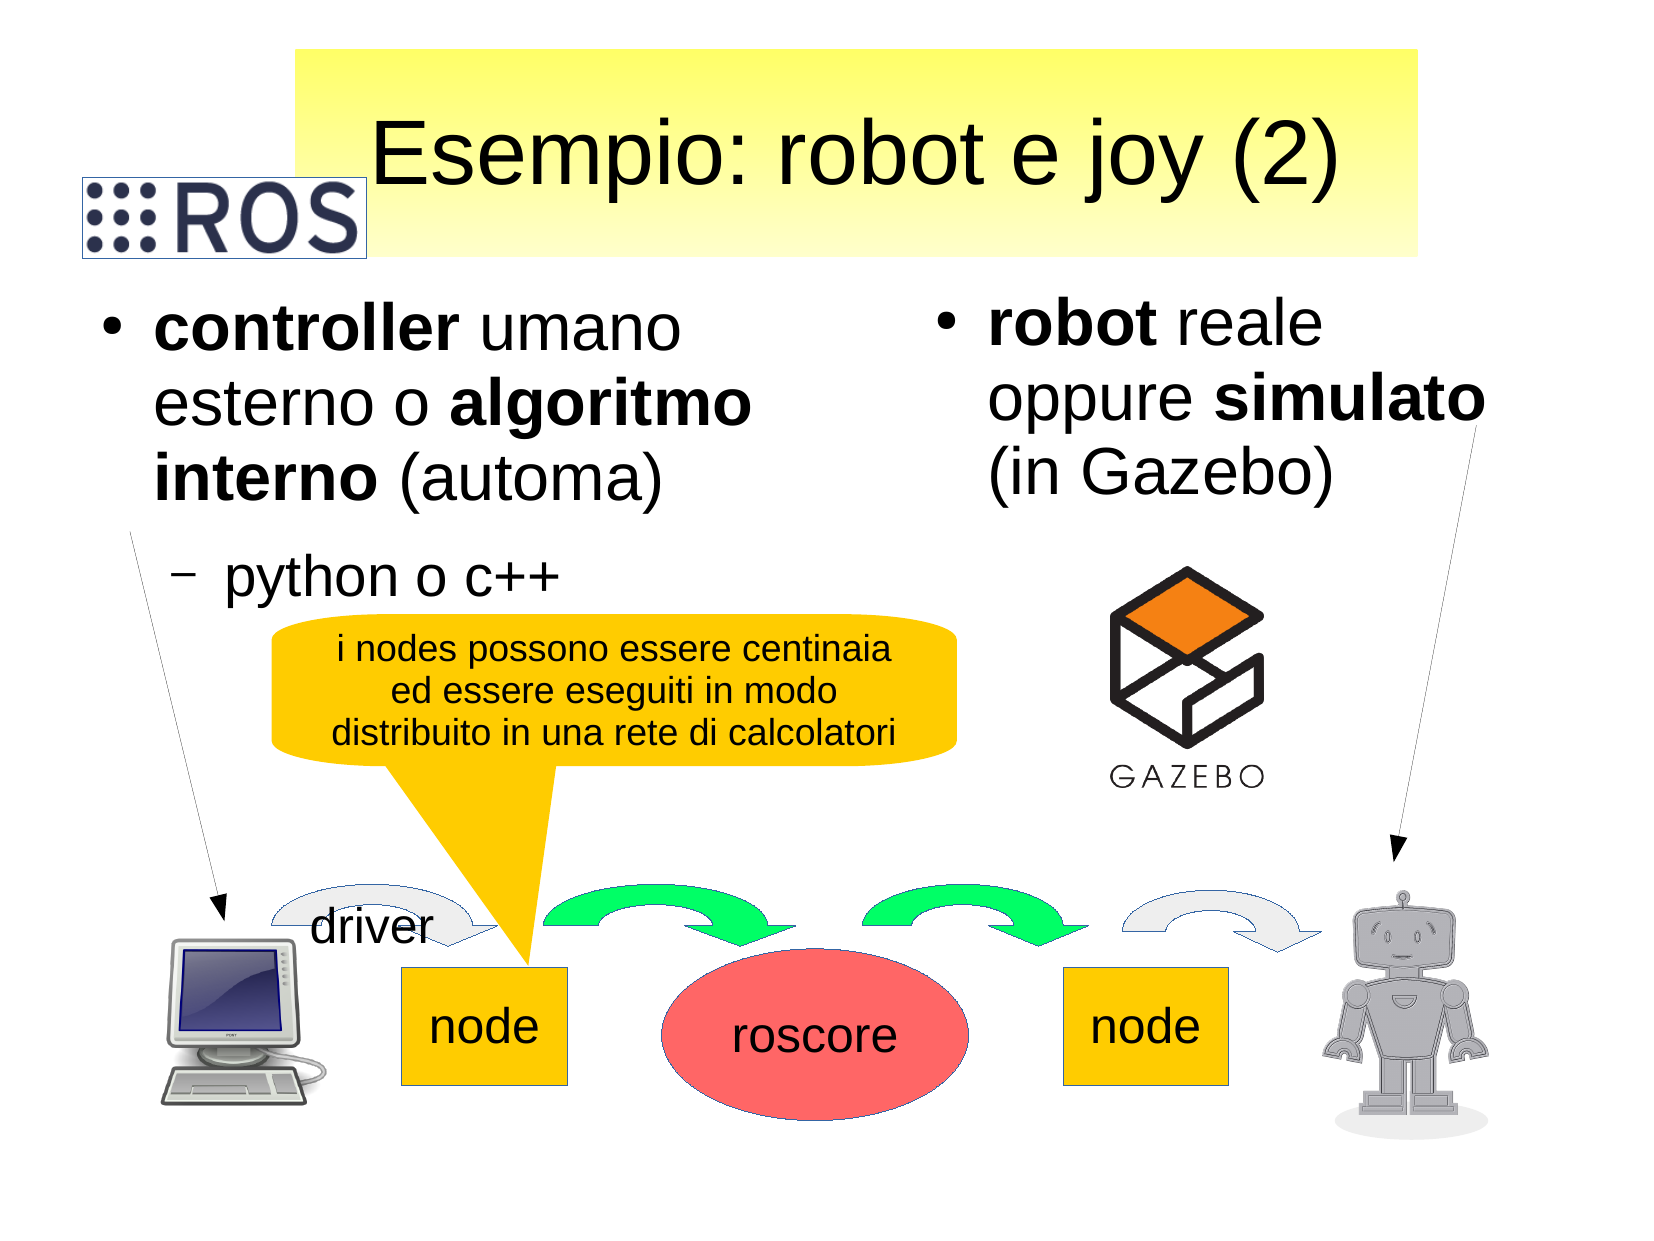

# Esempio: robot e joy (2)
robot reale oppure simulato (in Gazebo)
controller umano esterno o algoritmo interno (automa)
python o c++
i nodes possono essere centinaia ed essere eseguiti in modo distribuito in una rete di calcolatori
driver
roscore
node
node